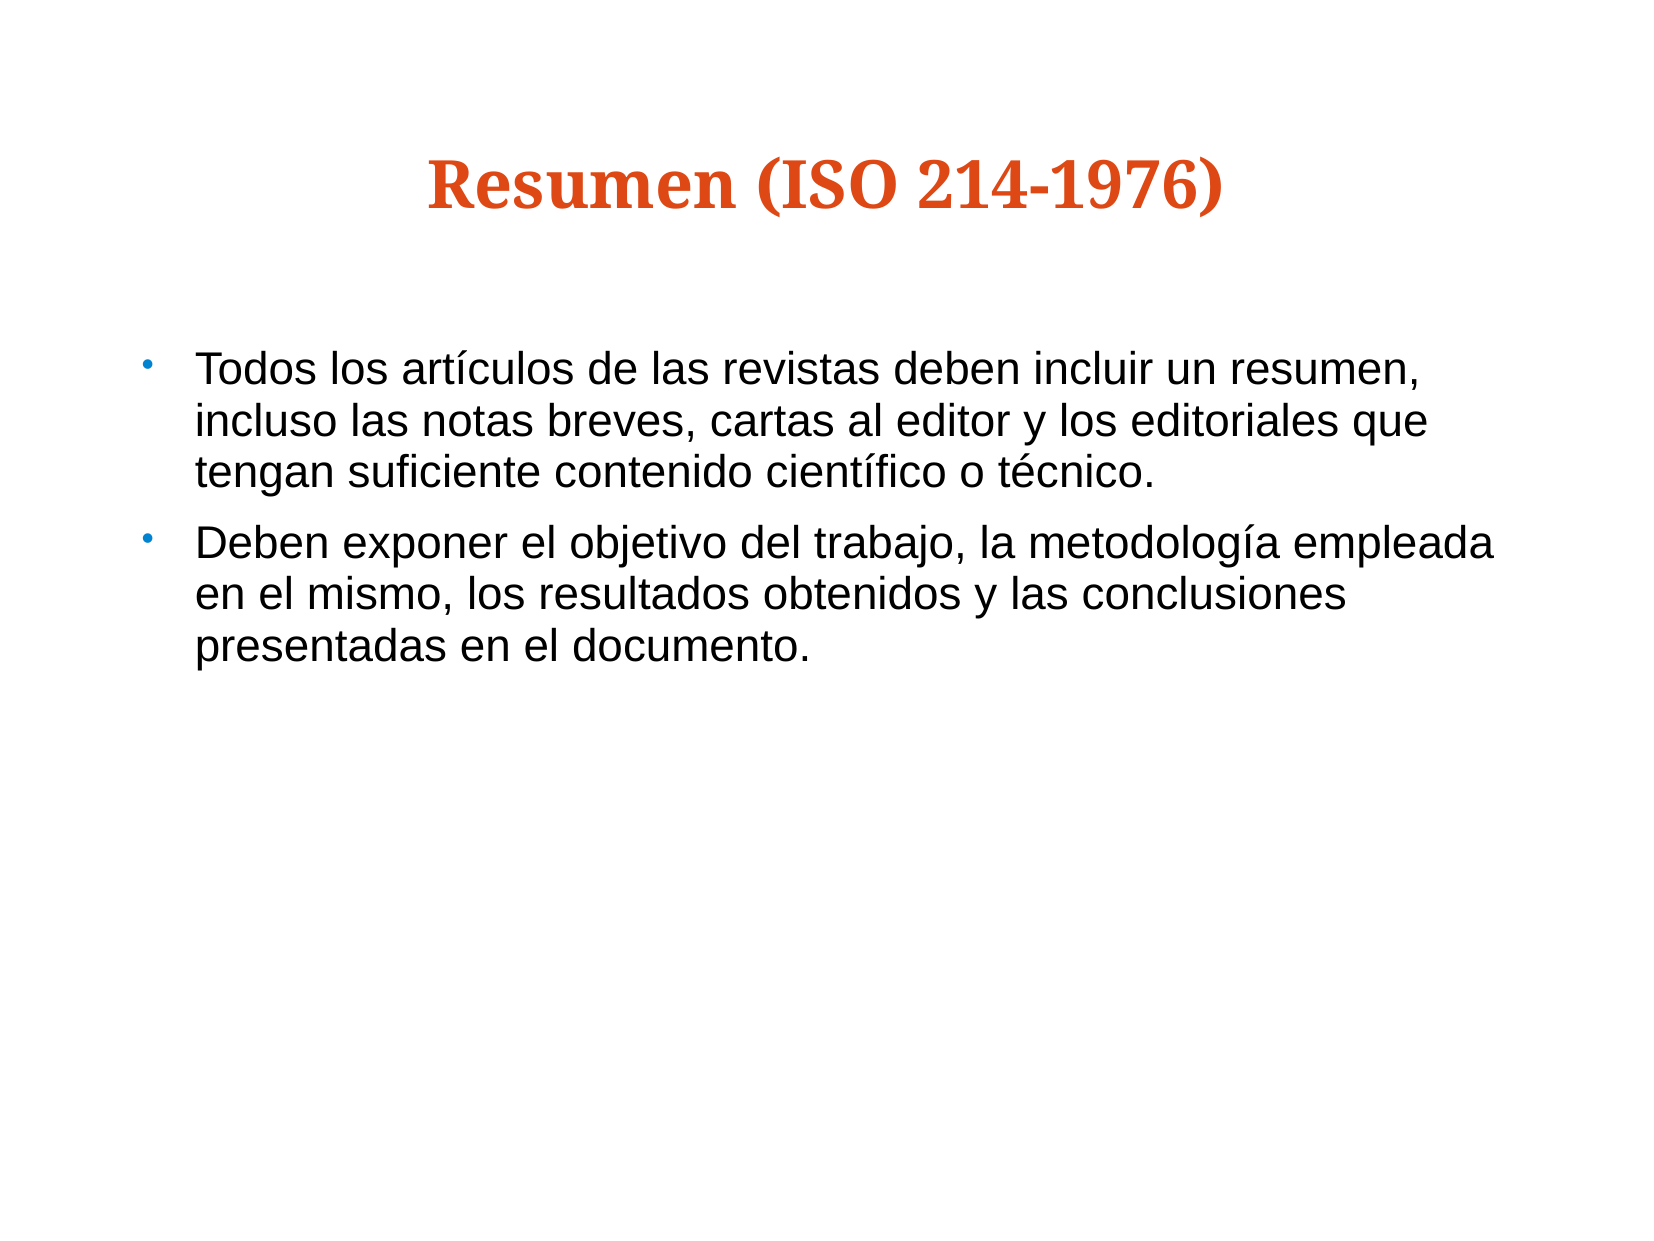

# Resumen (ISO 214-1976)
Todos los artículos de las revistas deben incluir un resumen, incluso las notas breves, cartas al editor y los editoriales que tengan suficiente contenido científico o técnico.
Deben exponer el objetivo del trabajo, la metodología empleada en el mismo, los resultados obtenidos y las conclusiones presentadas en el documento.